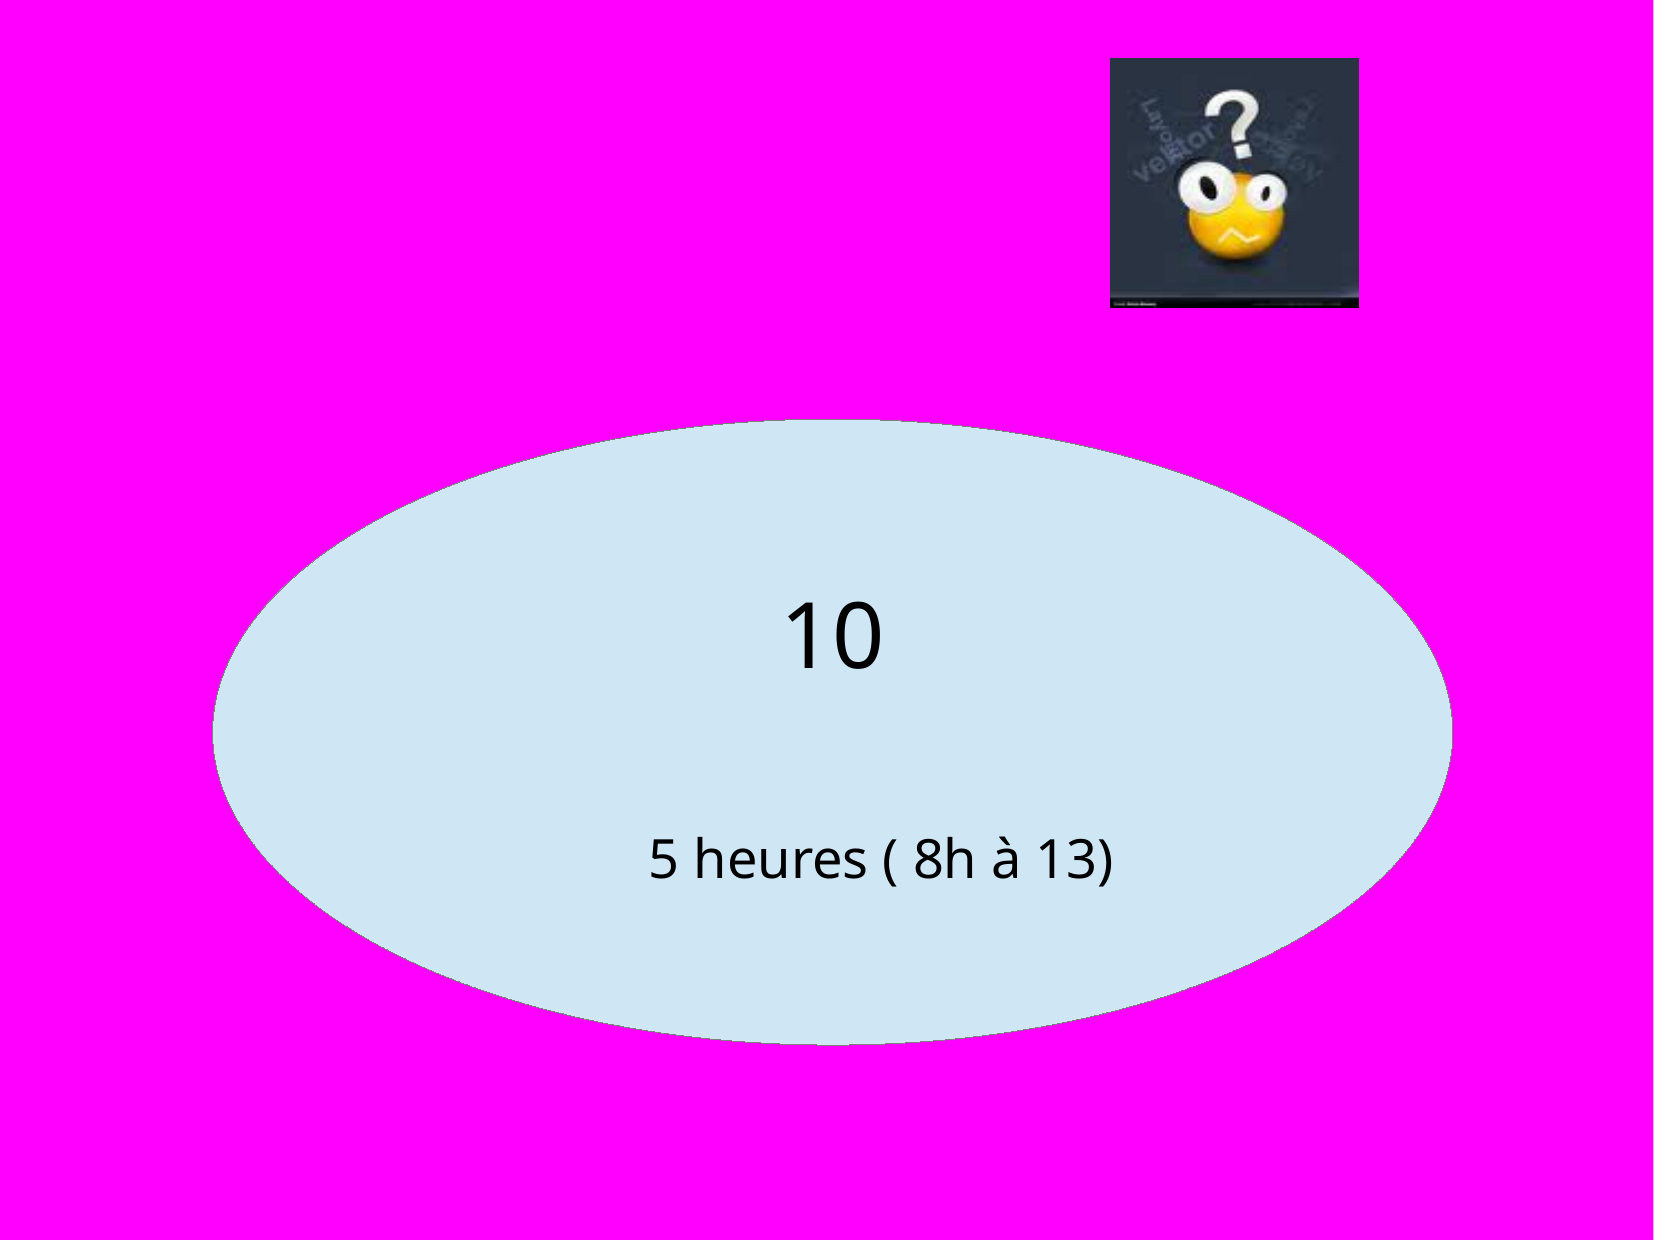

#
10
 5 heures ( 8h à 13)